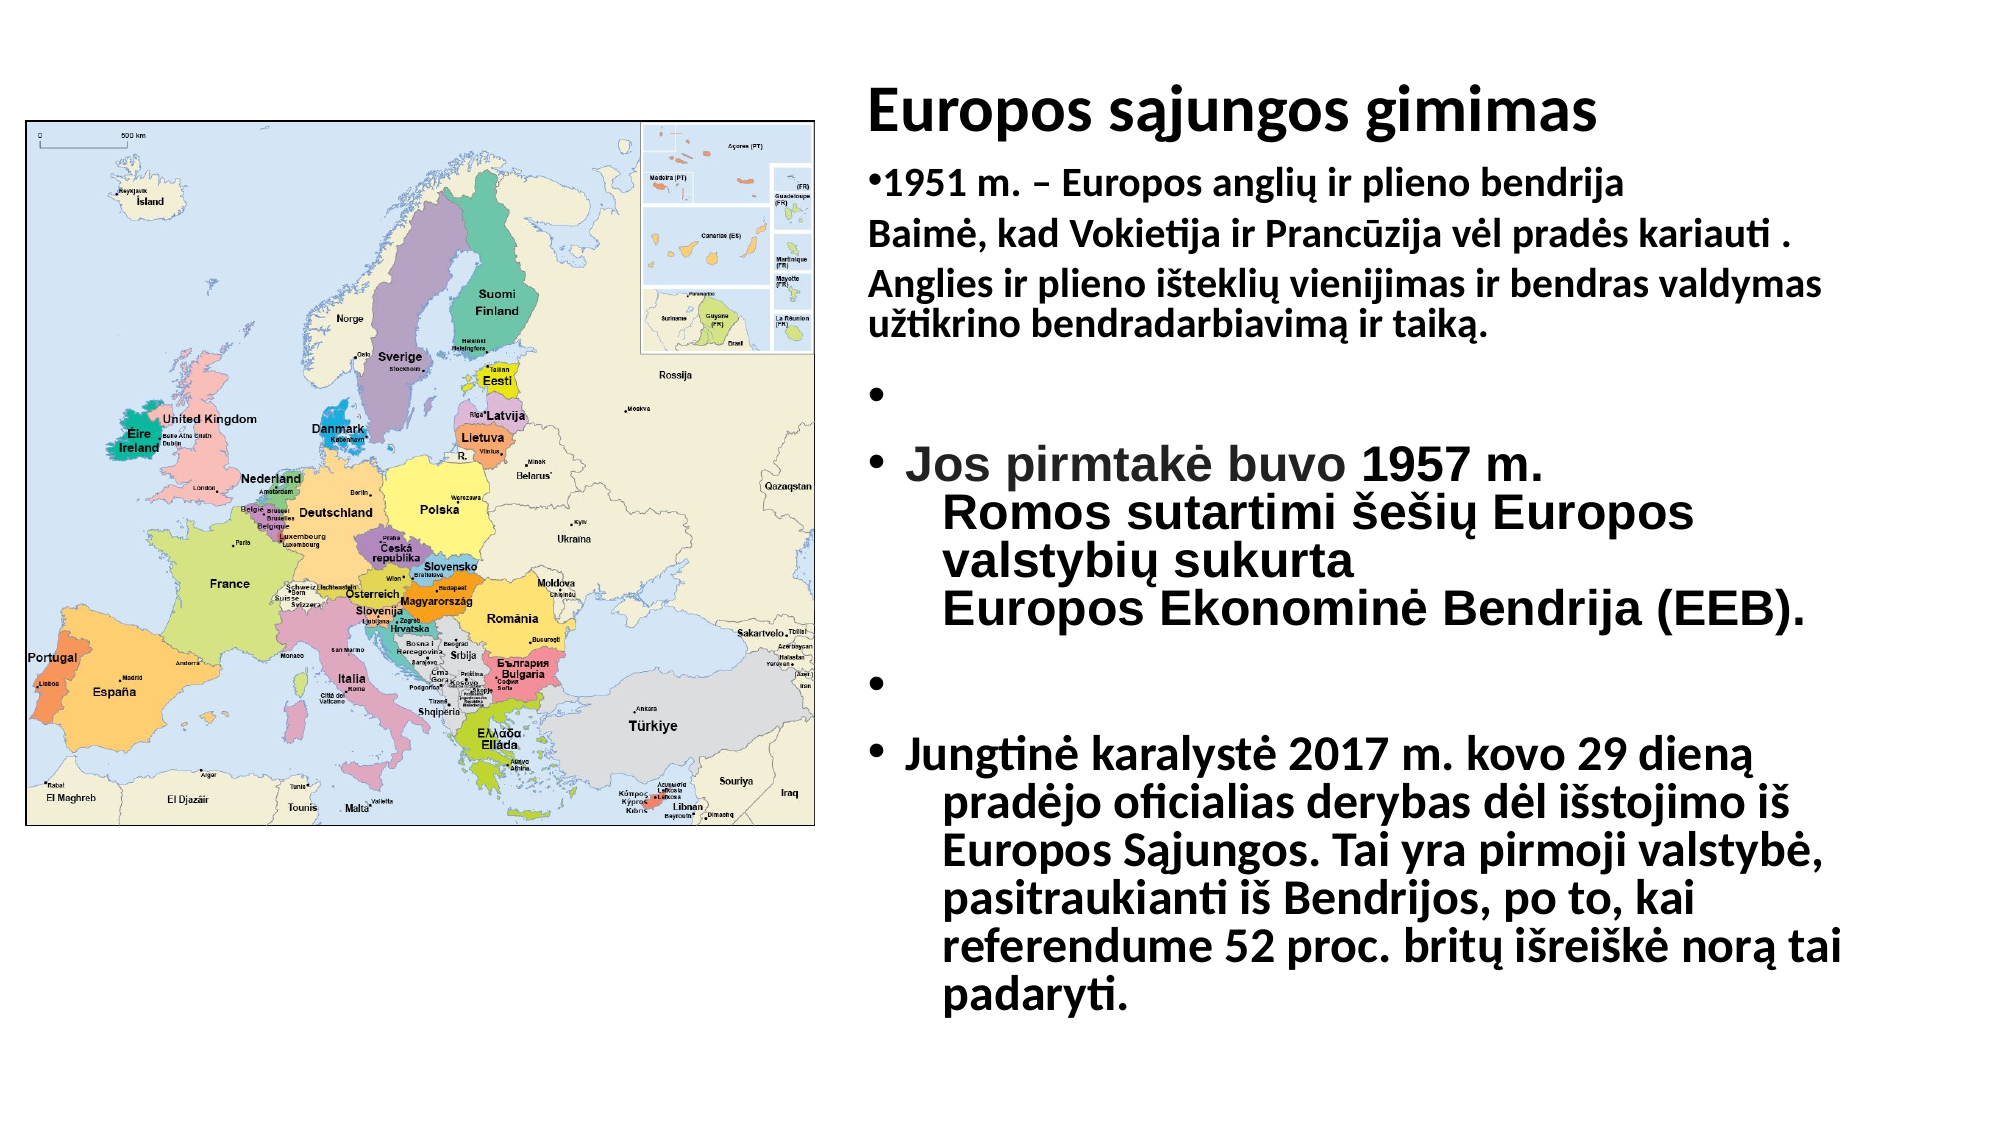

# Europos sąjungos gimimas
1951 m. – Europos anglių ir plieno bendrija
Baimė, kad Vokietija ir Prancūzija vėl pradės kariauti .
Anglies ir plieno išteklių vienijimas ir bendras valdymas užtikrino bendradarbiavimą ir taiką.
Jos pirmtakė buvo 1957 m. Romos sutartimi šešių Europos valstybių sukurta Europos Ekonominė Bendrija (EEB).
Jungtinė karalystė 2017 m. kovo 29 dieną pradėjo oficialias derybas dėl išstojimo iš Europos Sąjungos. Tai yra pirmoji valstybė, pasitraukianti iš Bendrijos, po to, kai referendume 52 proc. britų išreiškė norą tai padaryti.